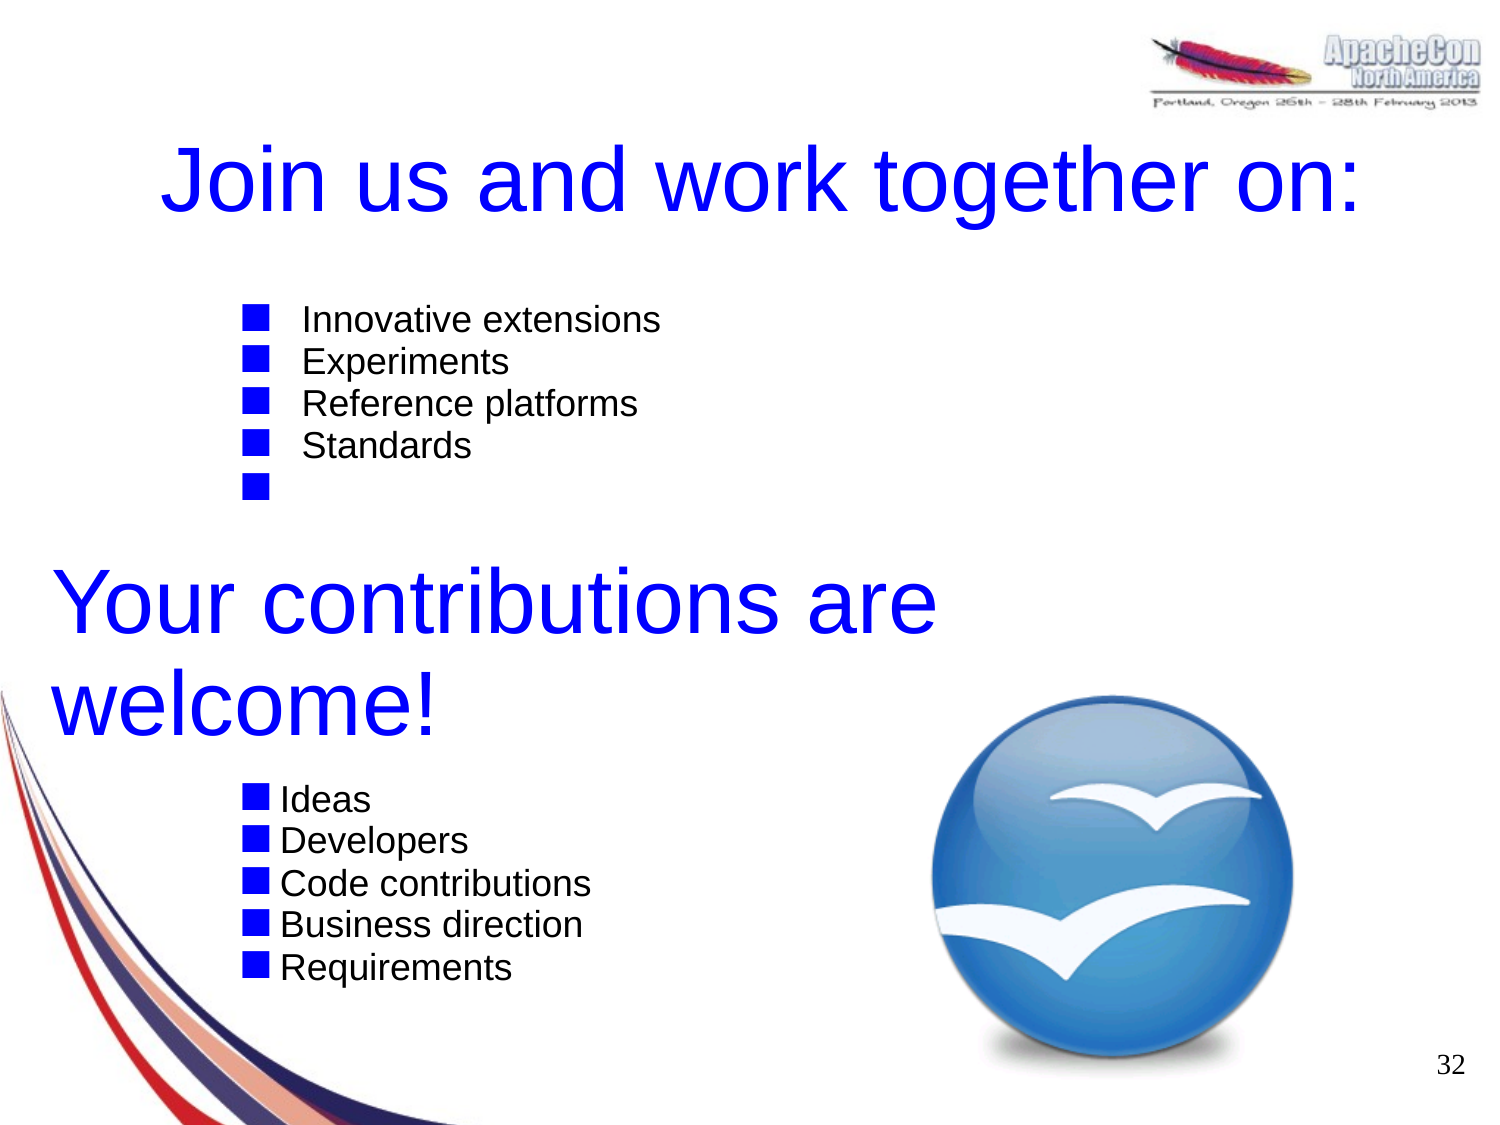

# Join us and work together on:
Innovative extensions
Experiments
Reference platforms
Standards
Your contributions are
welcome!
Ideas
Developers
Code contributions
Business direction
Requirements
32